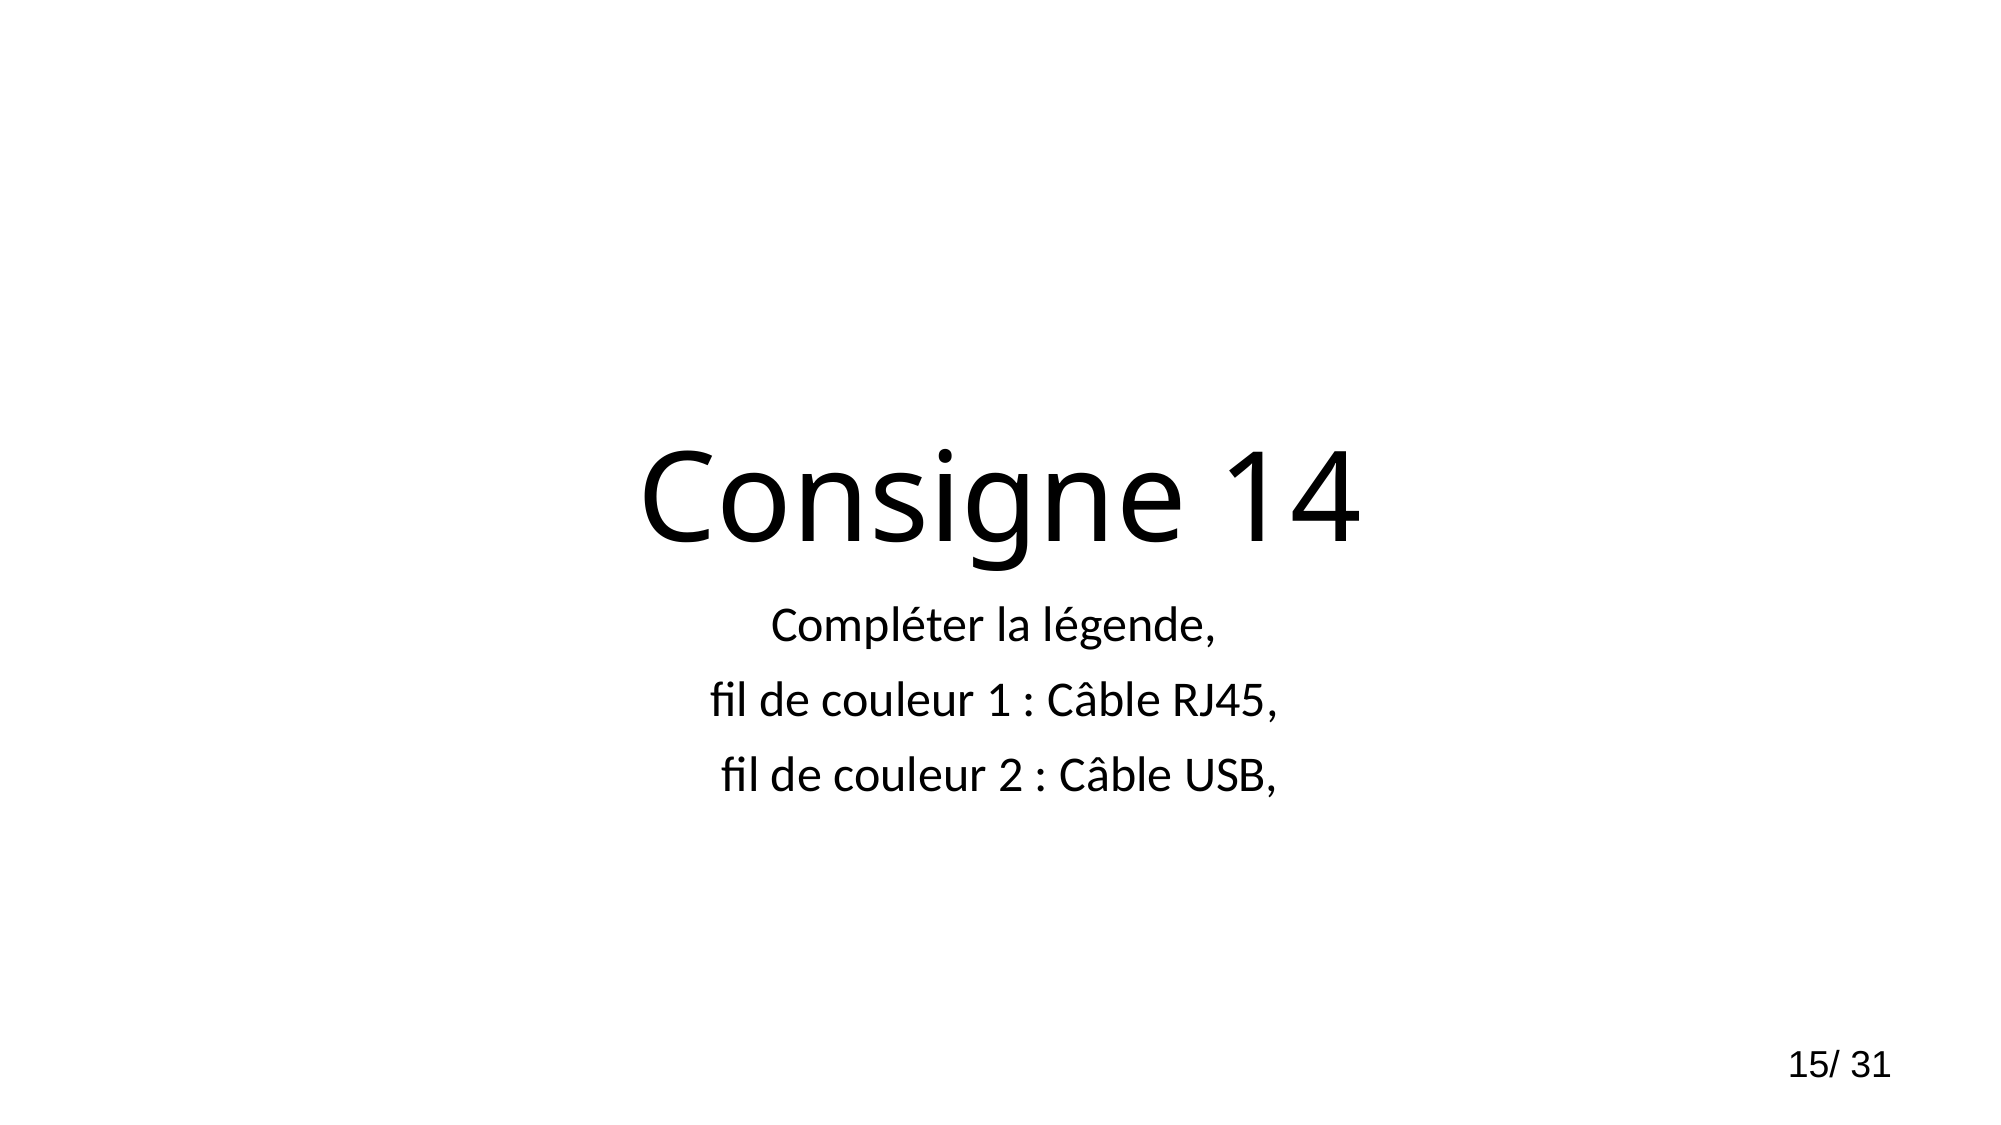

# Consigne 14
Compléter la légende,
fil de couleur 1 : Câble RJ45,
fil de couleur 2 : Câble USB,